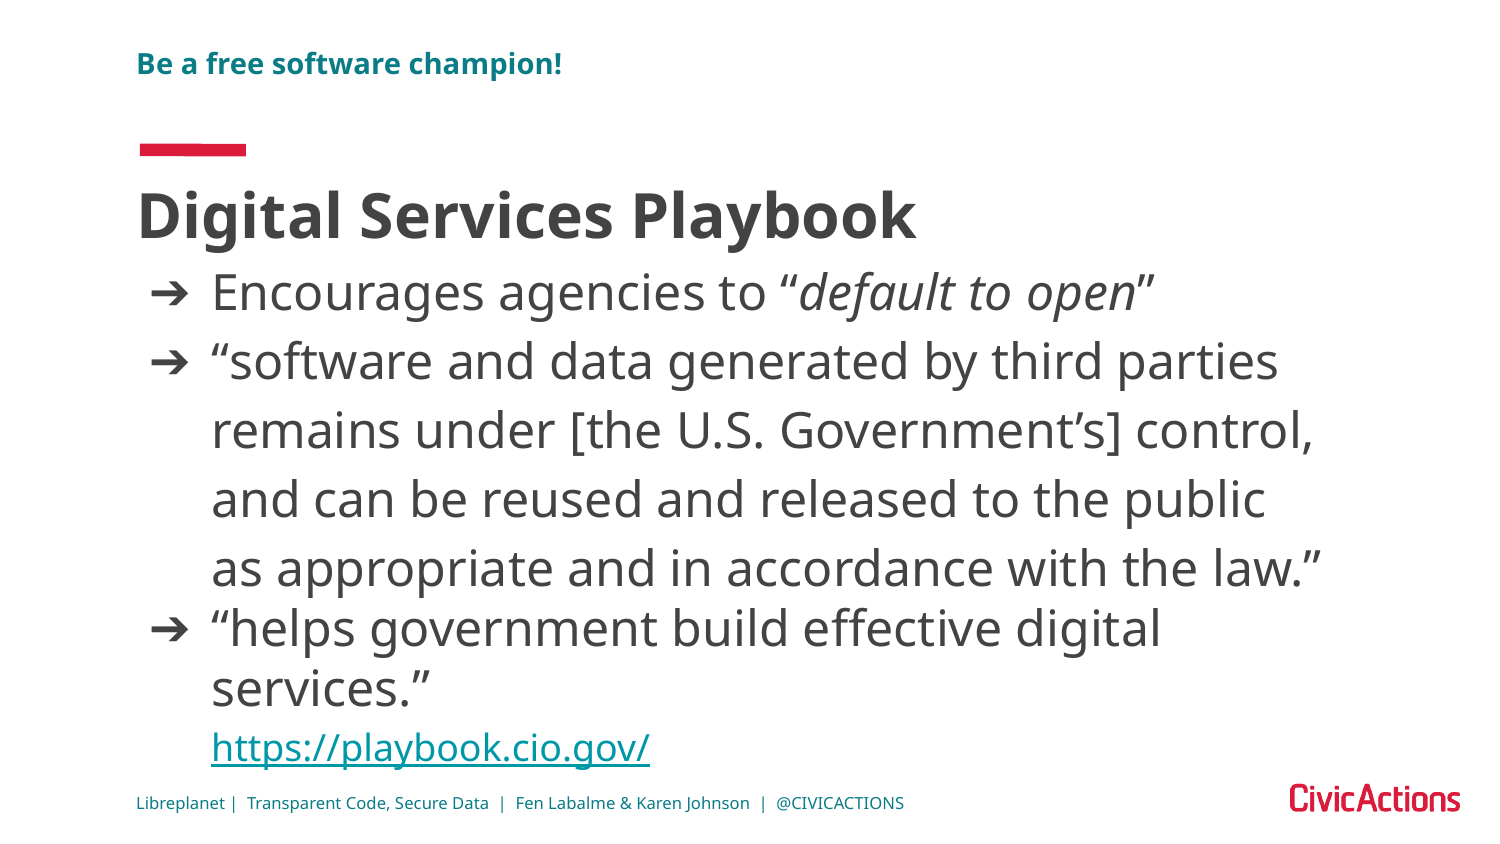

# Be a free software champion!
Digital Services Playbook
Encourages agencies to “default to open”
“software and data generated by third parties remains under [the U.S. Government’s] control, and can be reused and released to the public as appropriate and in accordance with the law.”
“helps government build effective digital services.”
https://playbook.cio.gov/
Libreplanet | Transparent Code, Secure Data | Fen Labalme & Karen Johnson | @CIVICACTIONS